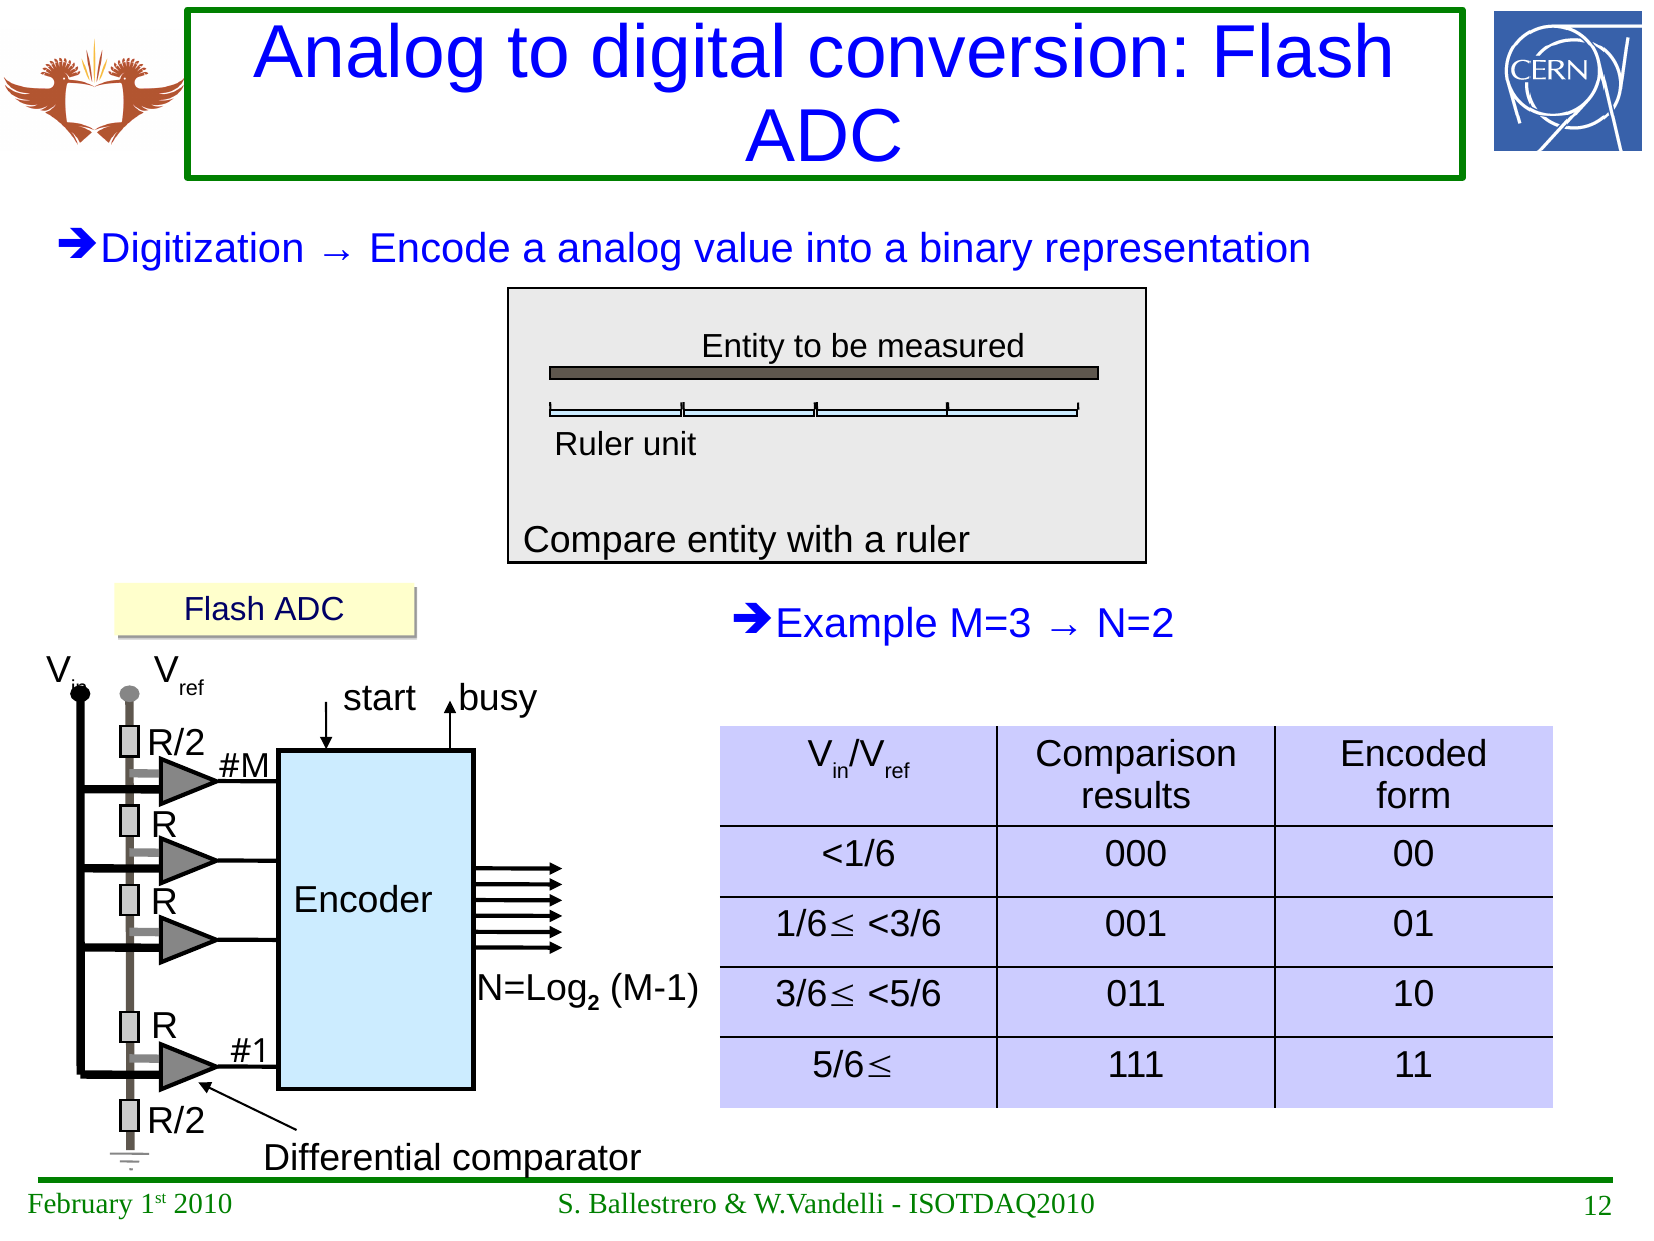

# Analog to digital conversion: Flash ADC
Digitization → Encode a analog value into a binary representation
Compare entity with a ruler
Entity to be measured
Ruler unit
Flash ADC
Example M=3 → N=2
Vin
Vref
start
busy
R/2
#M
Encoder
R
R
N=Log2 (M-1)
R
#1
R/2
Differential comparator
| Vin/Vref | Comparison results | Encoded form |
| --- | --- | --- |
| <1/6 | 000 | 00 |
| 1/6≤ <3/6 | 001 | 01 |
| 3/6≤ <5/6 | 011 | 10 |
| 5/6≤ | 111 | 11 |
12